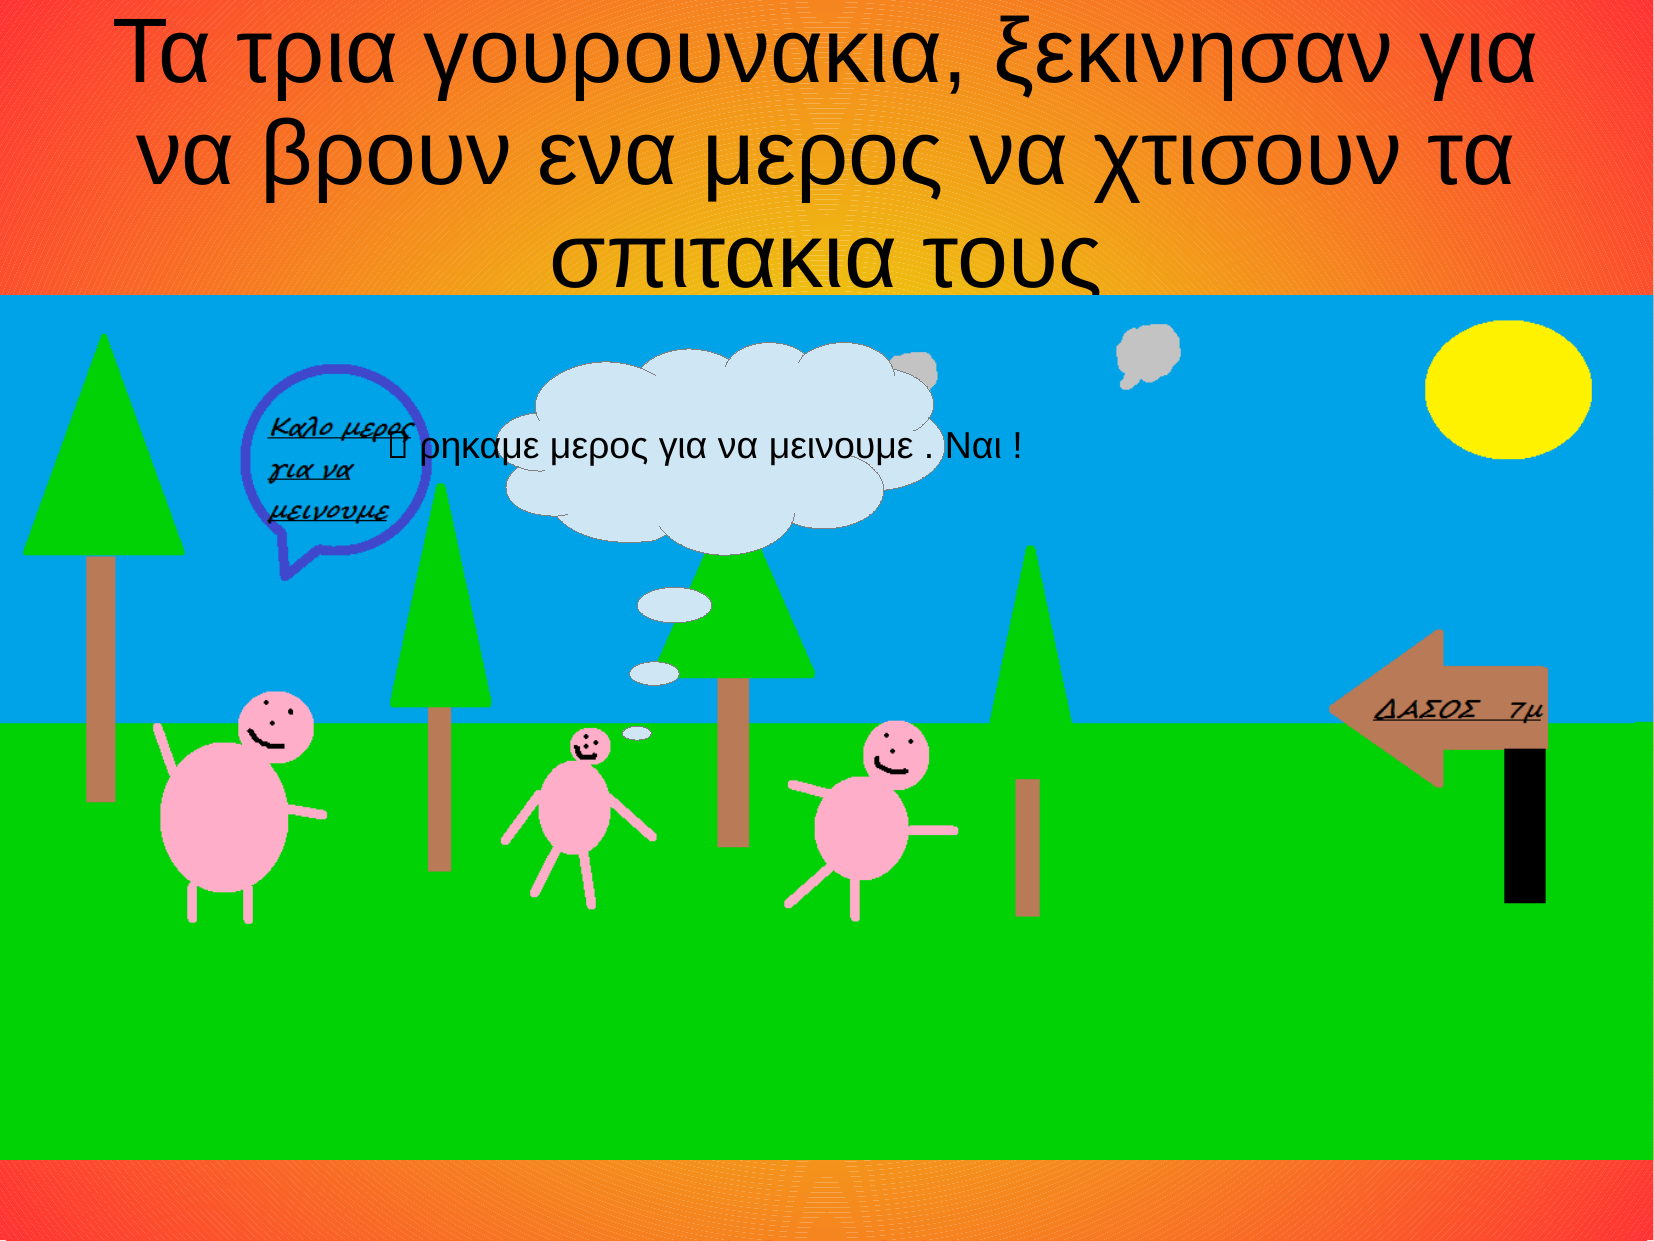

# Τα τρια γουρουνακια, ξεκινησαν για να βρουν ενα μερος να χτισουν τα σπιτακια τους
ﾲρηκαμε μερος για να μεινουμε . Ναι !